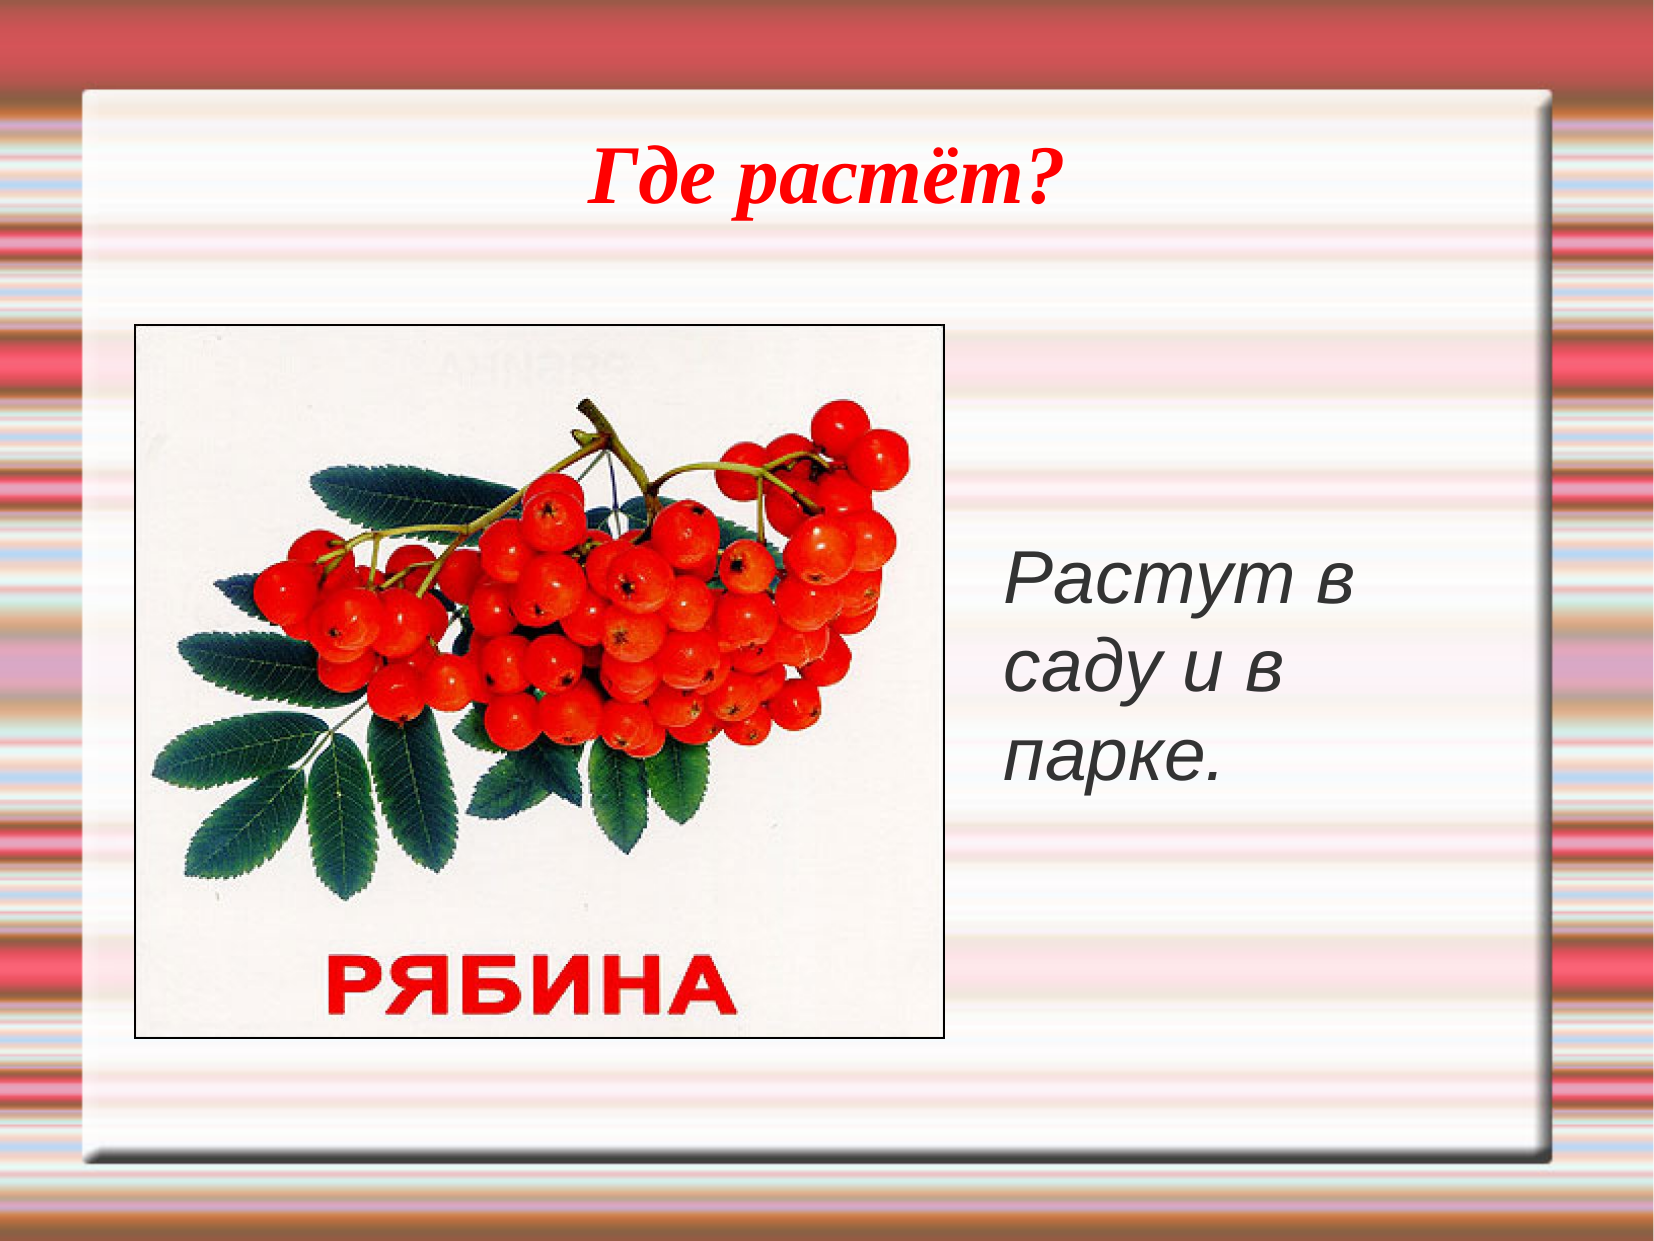

# Где растёт?
Растут в саду и в парке.